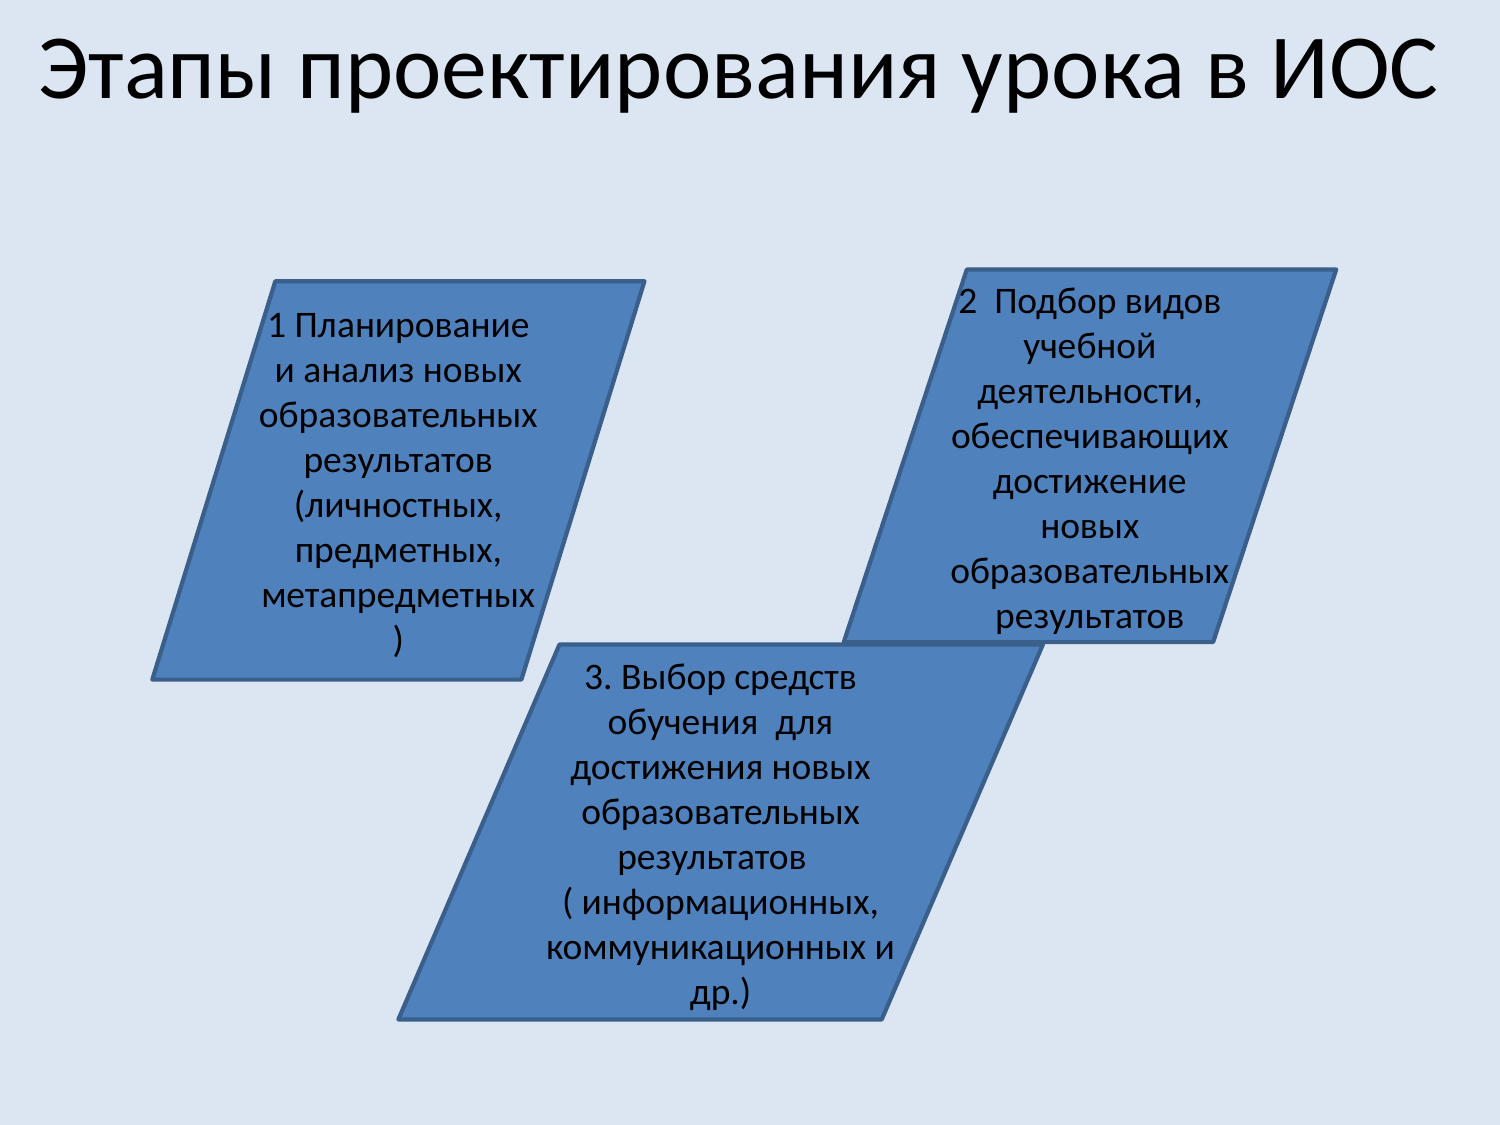

# Этапы проектирования урока в ИОС
2 Подбор видов учебной деятельности, обеспечивающих достижение новых образовательных результатов
1 Планирование и анализ новых образовательных результатов (личностных, предметных, метапредметных)
3. Выбор средств обучения для достижения новых образовательных результатов
( информационных, коммуникационных и др.)